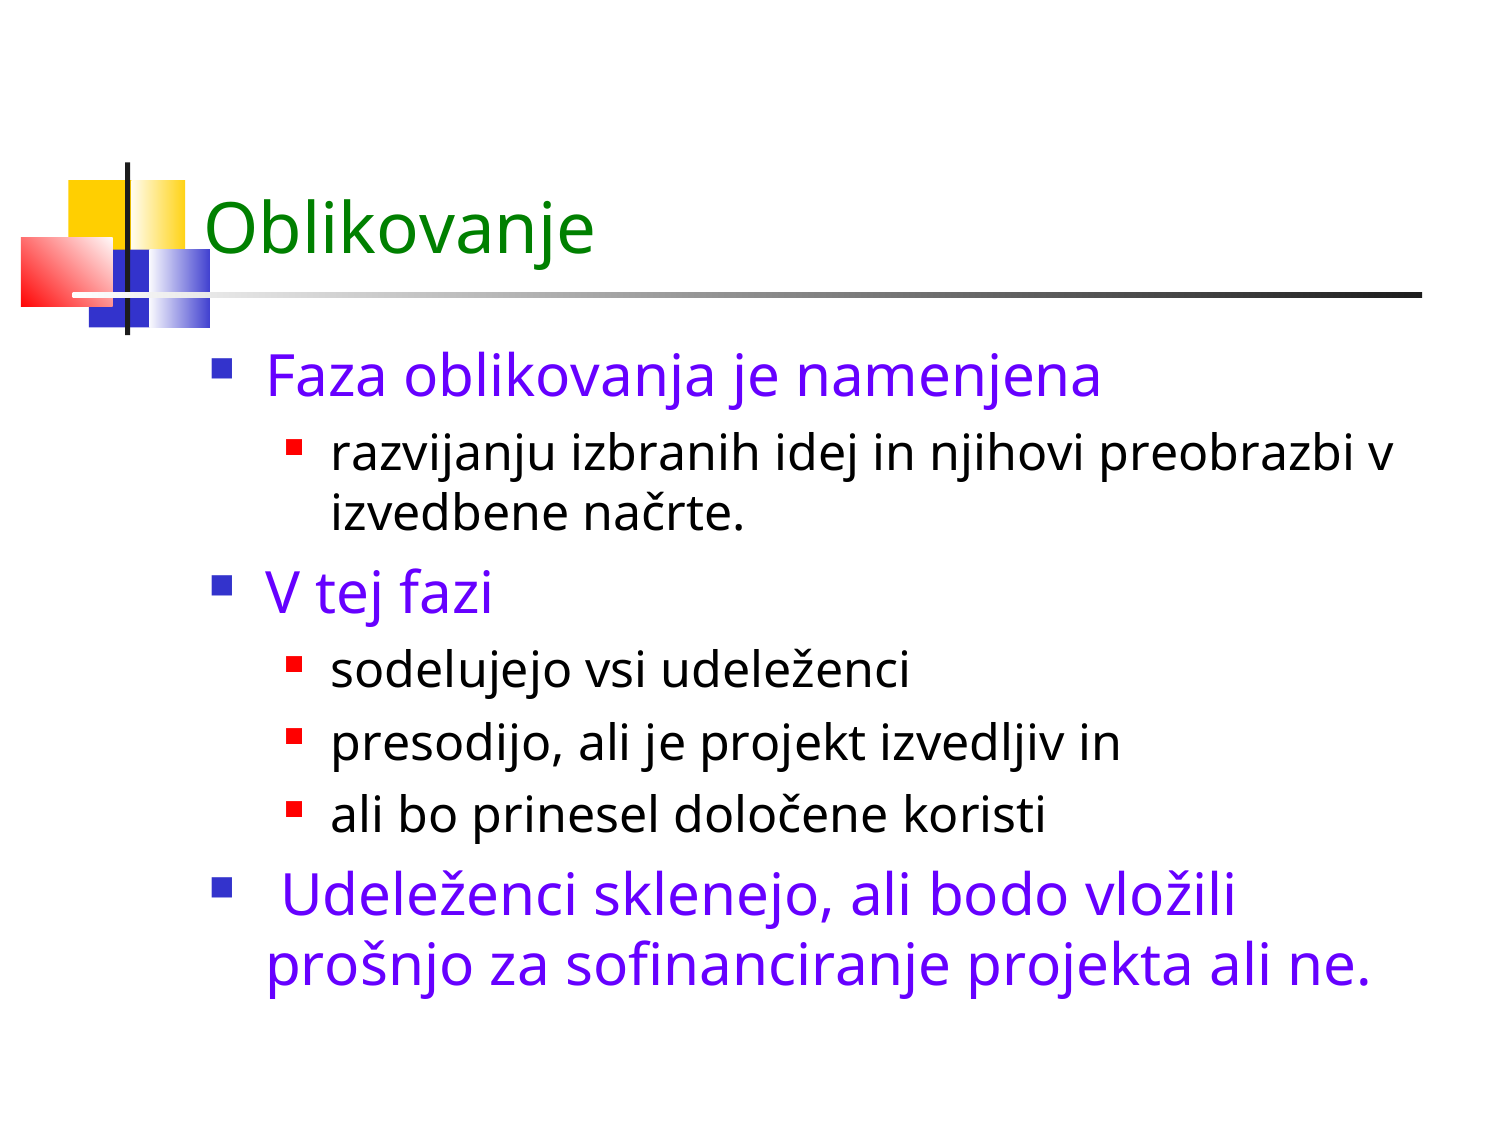

# Oblikovanje
Faza oblikovanja je namenjena
razvijanju izbranih idej in njihovi preobrazbi v izvedbene načrte.
V tej fazi
sodelujejo vsi udeleženci
presodijo, ali je projekt izvedljiv in
ali bo prinesel določene koristi
 Udeleženci sklenejo, ali bodo vložili prošnjo za sofinanciranje projekta ali ne.